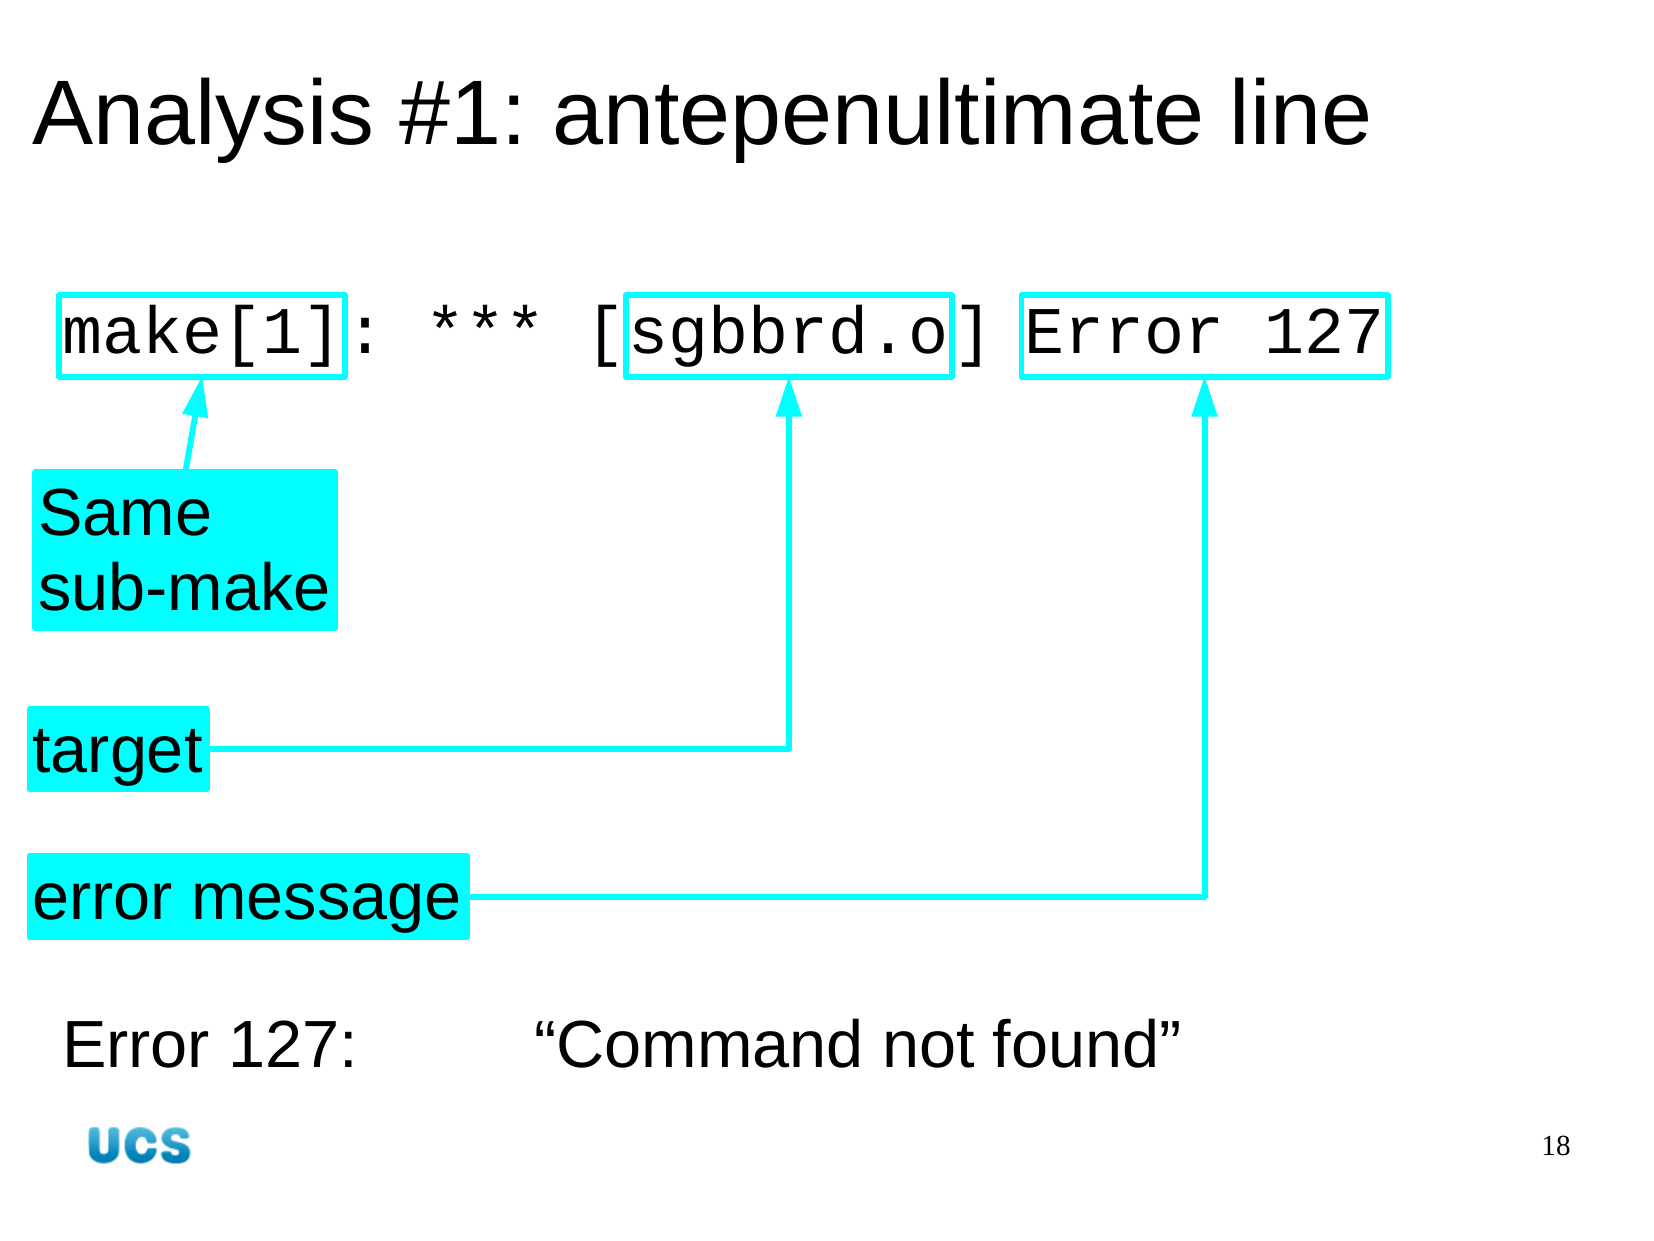

Analysis #1: antepenultimate line
make[1]
: *** [
sgbbrd.o
]
Error 127
Same
sub-make
target
error message
Error 127:
“Command not found”
18